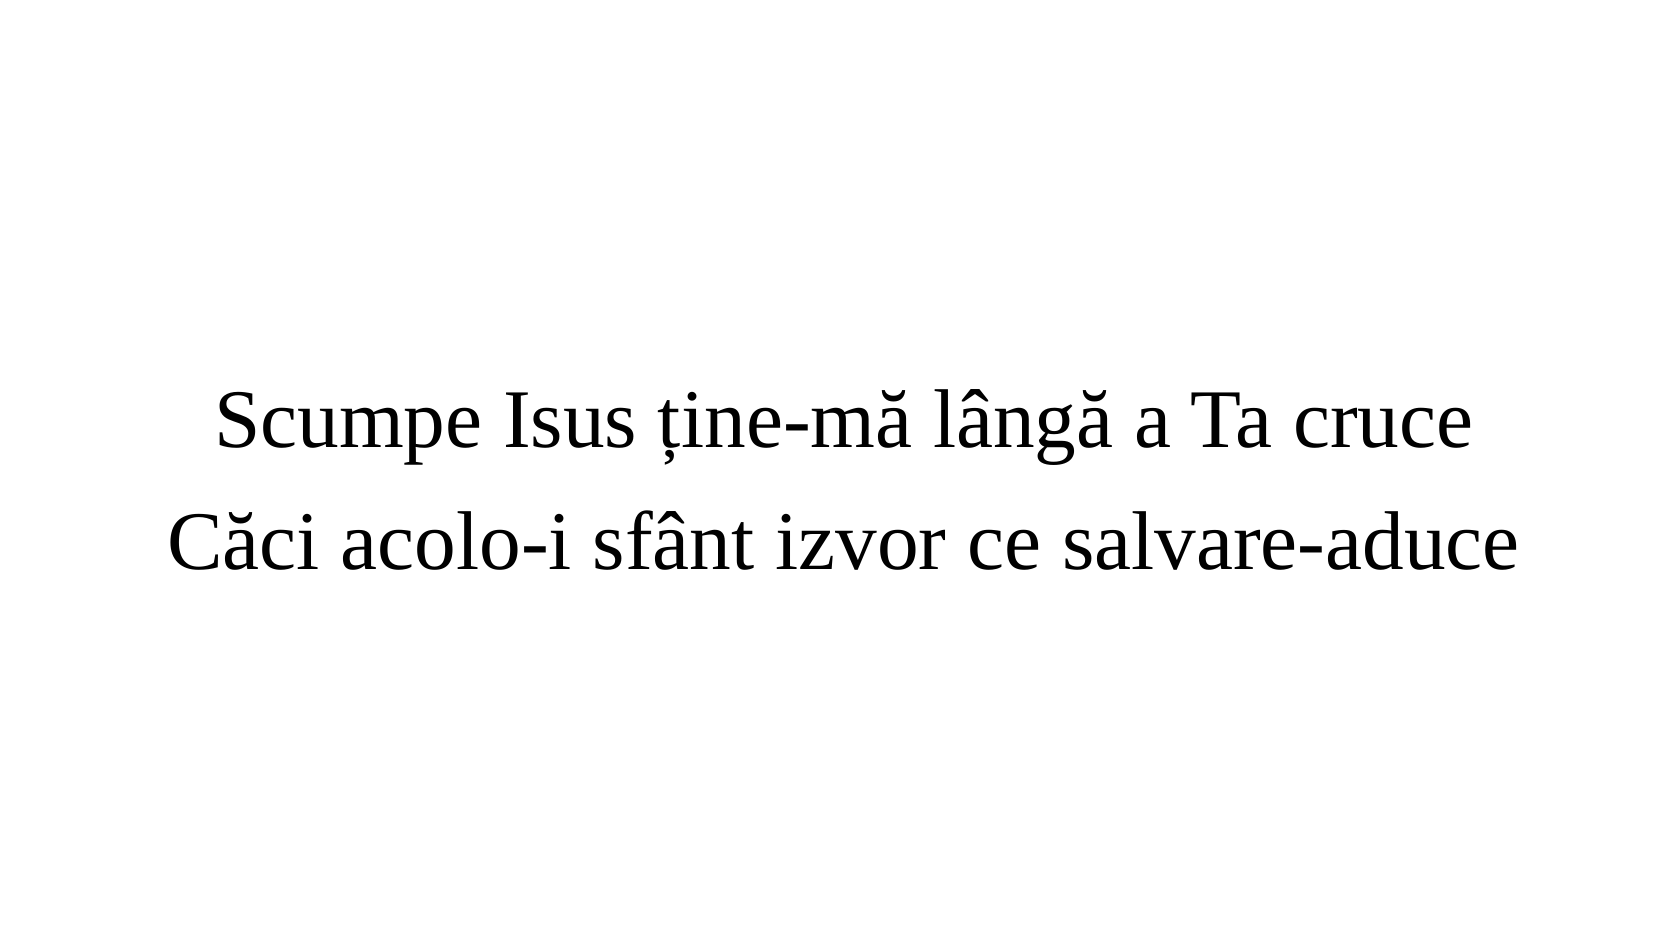

# Scumpe Isus ține-mă lângă a Ta cruce
Căci acolo-i sfânt izvor ce salvare-aduce